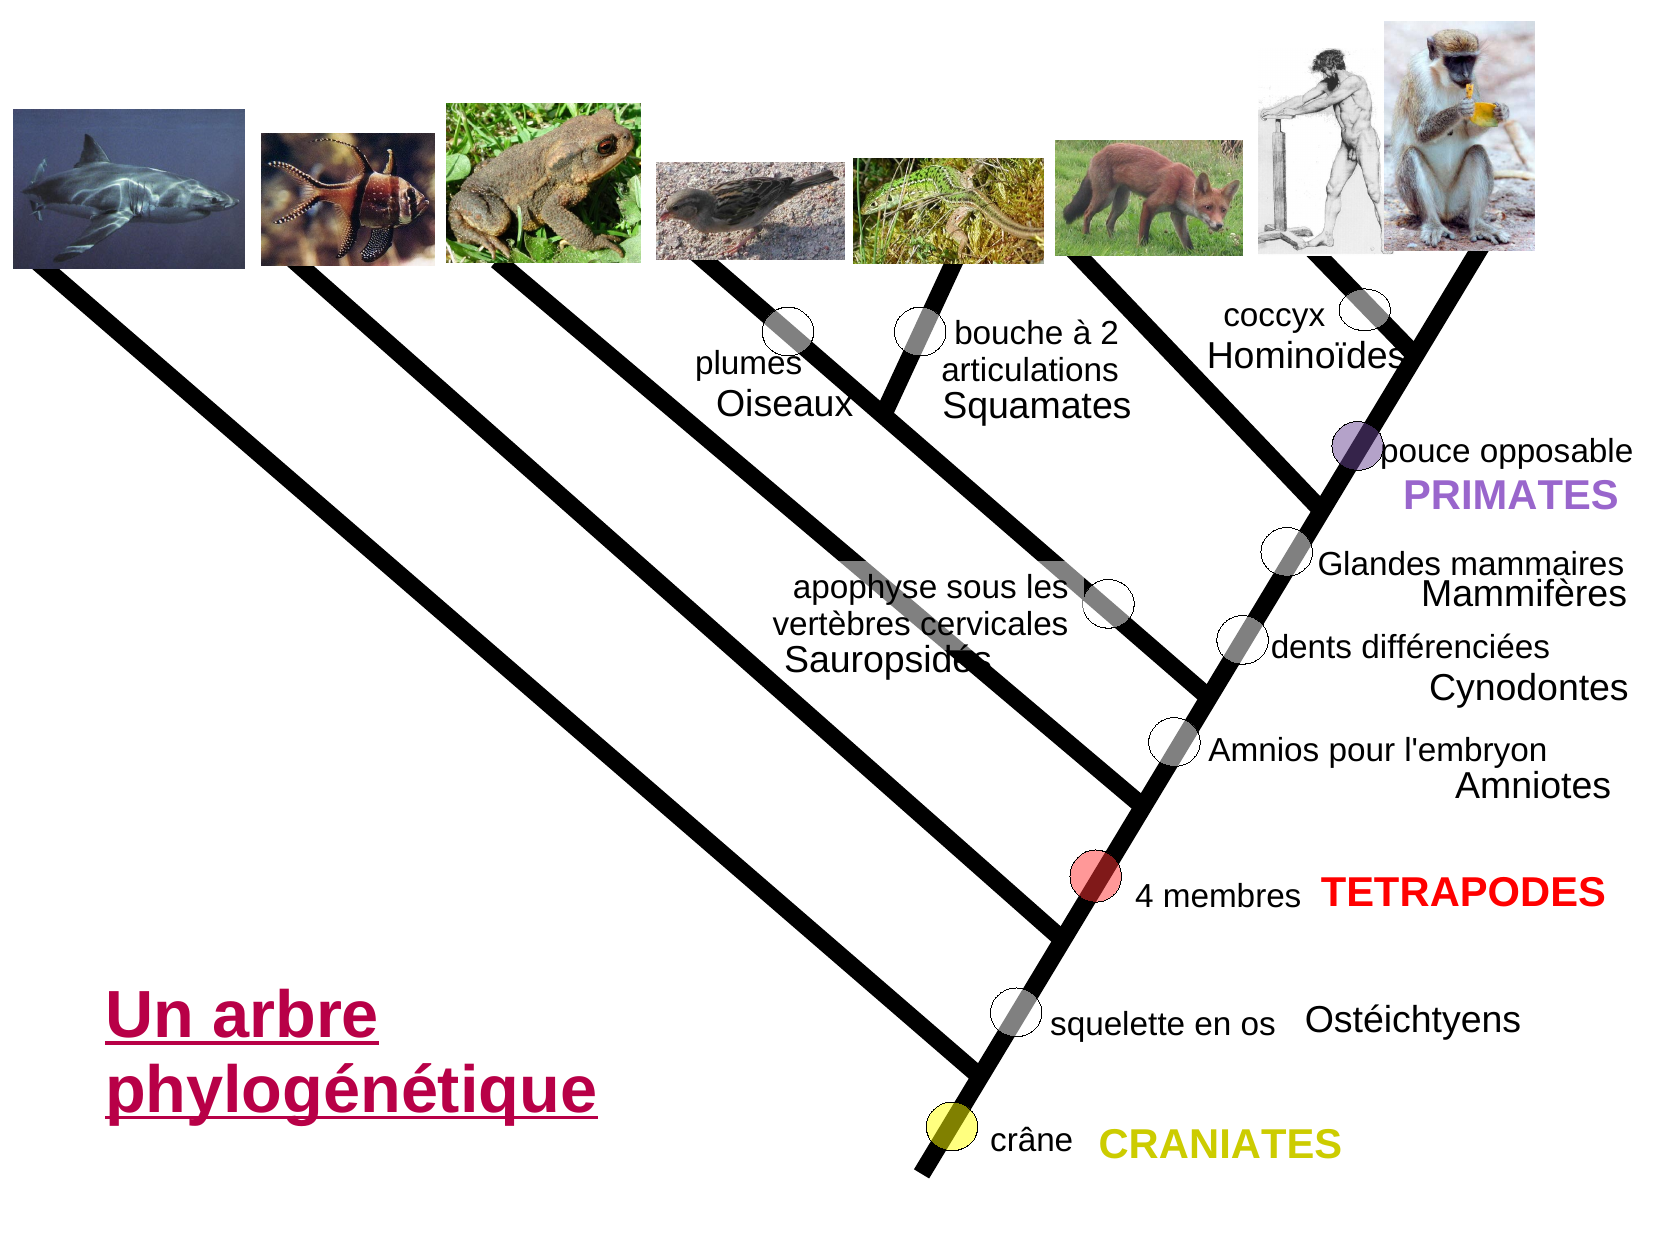

coccyx
bouche à 2 articulations
Hominoïdes
plumes
Oiseaux
Squamates
pouce opposable
PRIMATES
Glandes mammaires
apophyse sous les vertèbres cervicales
Mammifères
dents différenciées
Sauropsidés
Cynodontes
Amnios pour l'embryon
Amniotes
TETRAPODES
4 membres
Un arbre phylogénétique
Ostéichtyens
squelette en os
CRANIATES
crâne